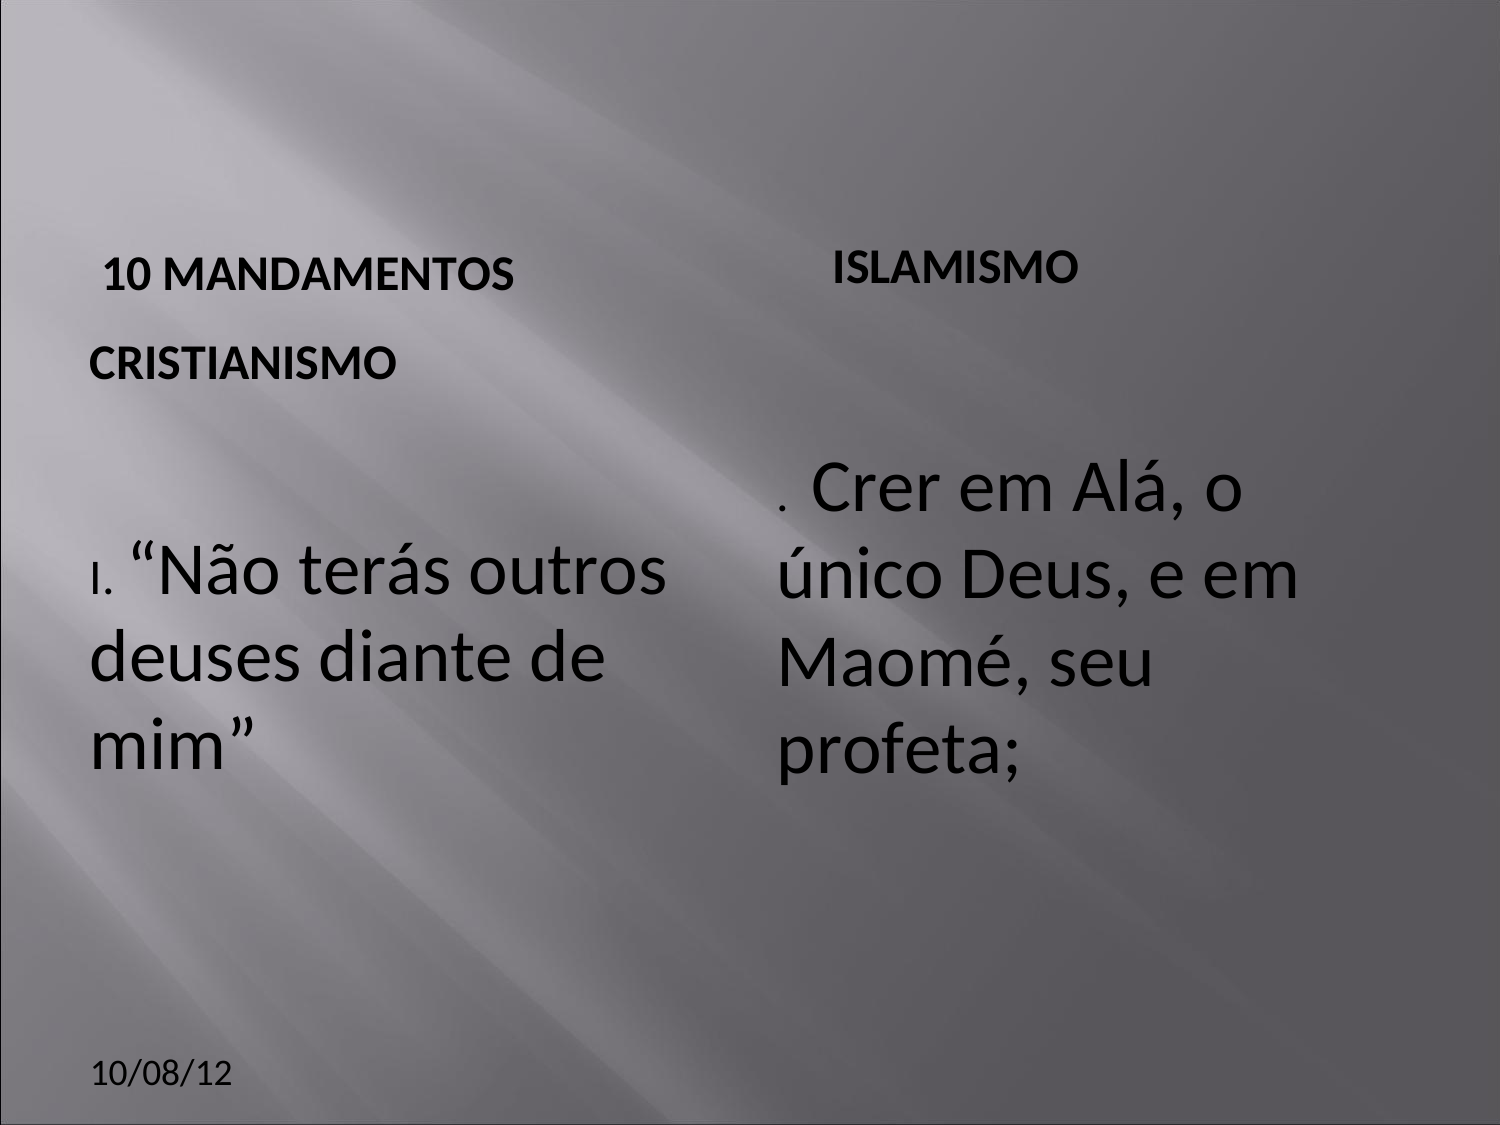

10 MANDAMENTOS
CRISTIANISMO
 ISLAMISMO
. Crer em Alá, o único Deus, e em Maomé, seu profeta;
I. “Não terás outros deuses diante de mim”
10/08/12